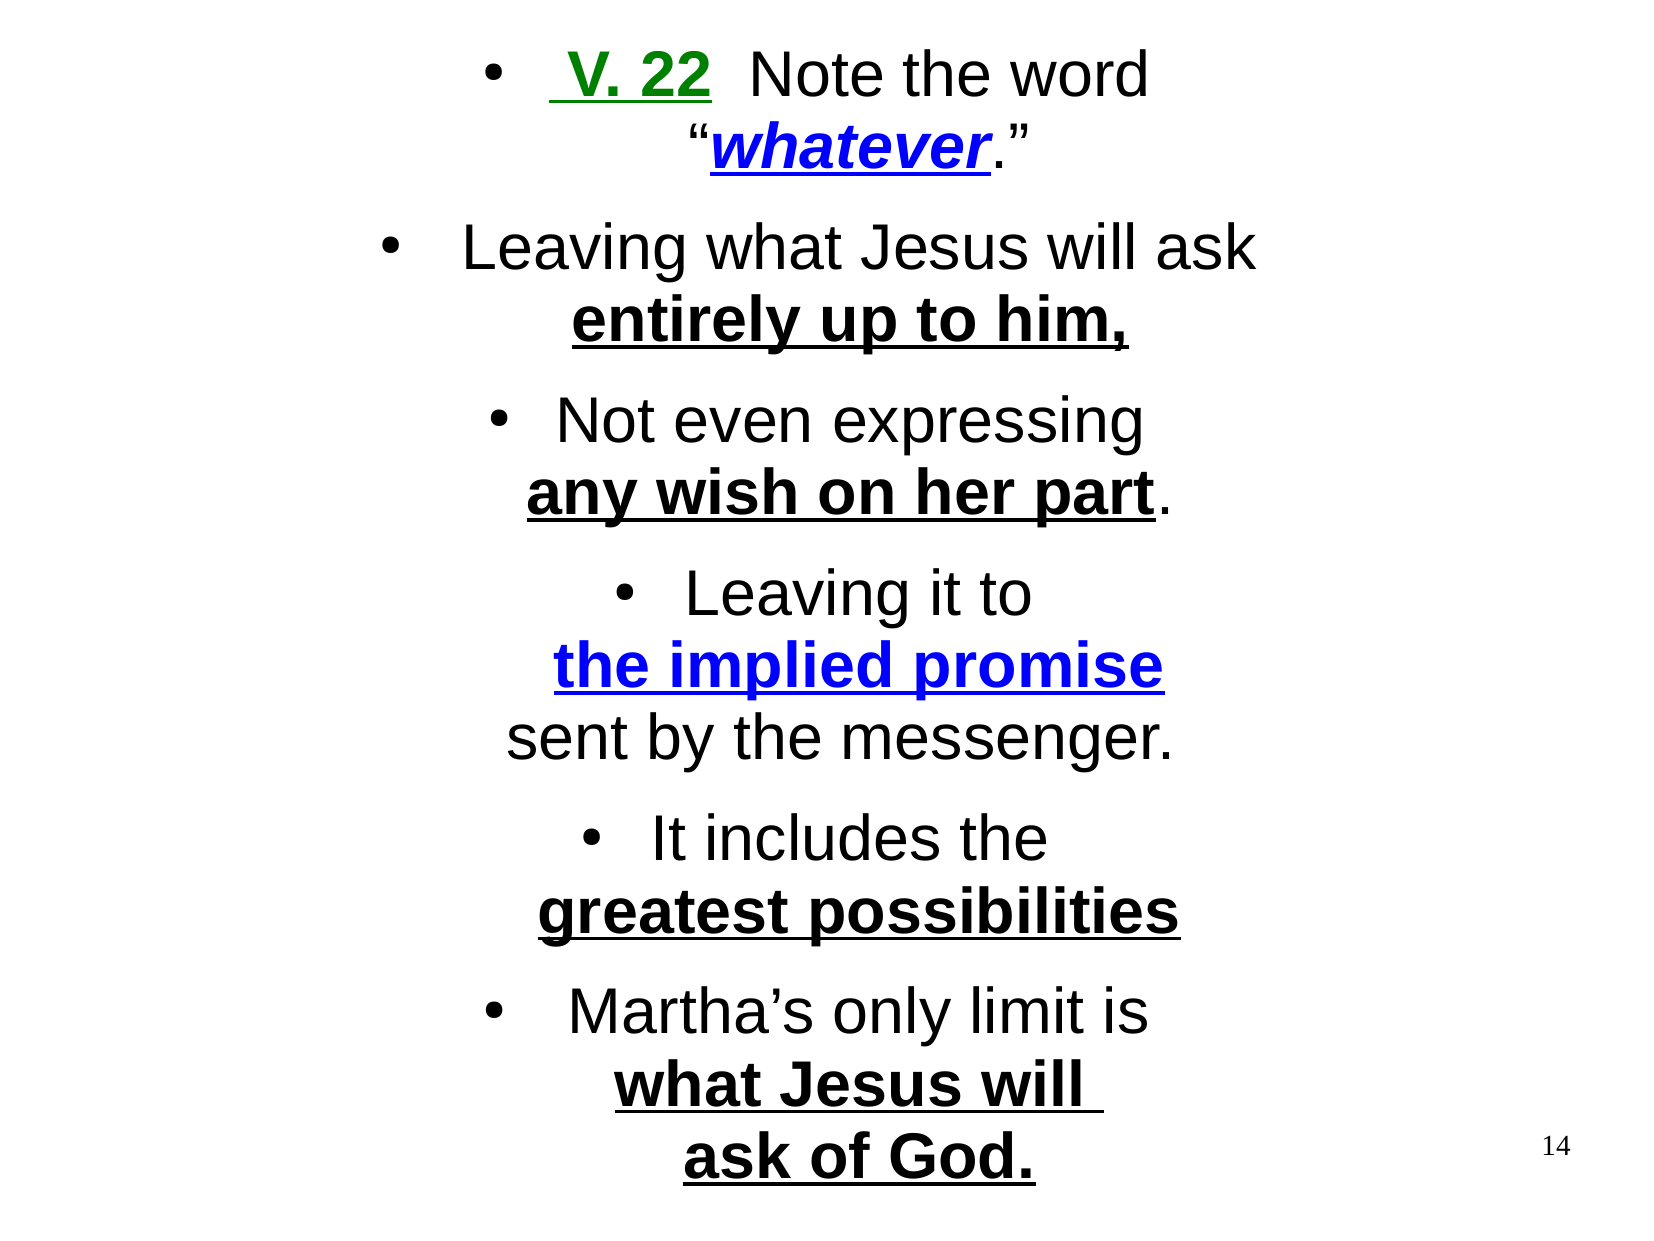

# V. 22 Note the word “whatever.”
 Leaving what Jesus will ask
entirely up to him,
Not even expressing
any wish on her part.
Leaving it to
the implied promise
sent by the messenger.
It includes the
greatest possibilities
 Martha’s only limit is
what Jesus will
ask of God.
14